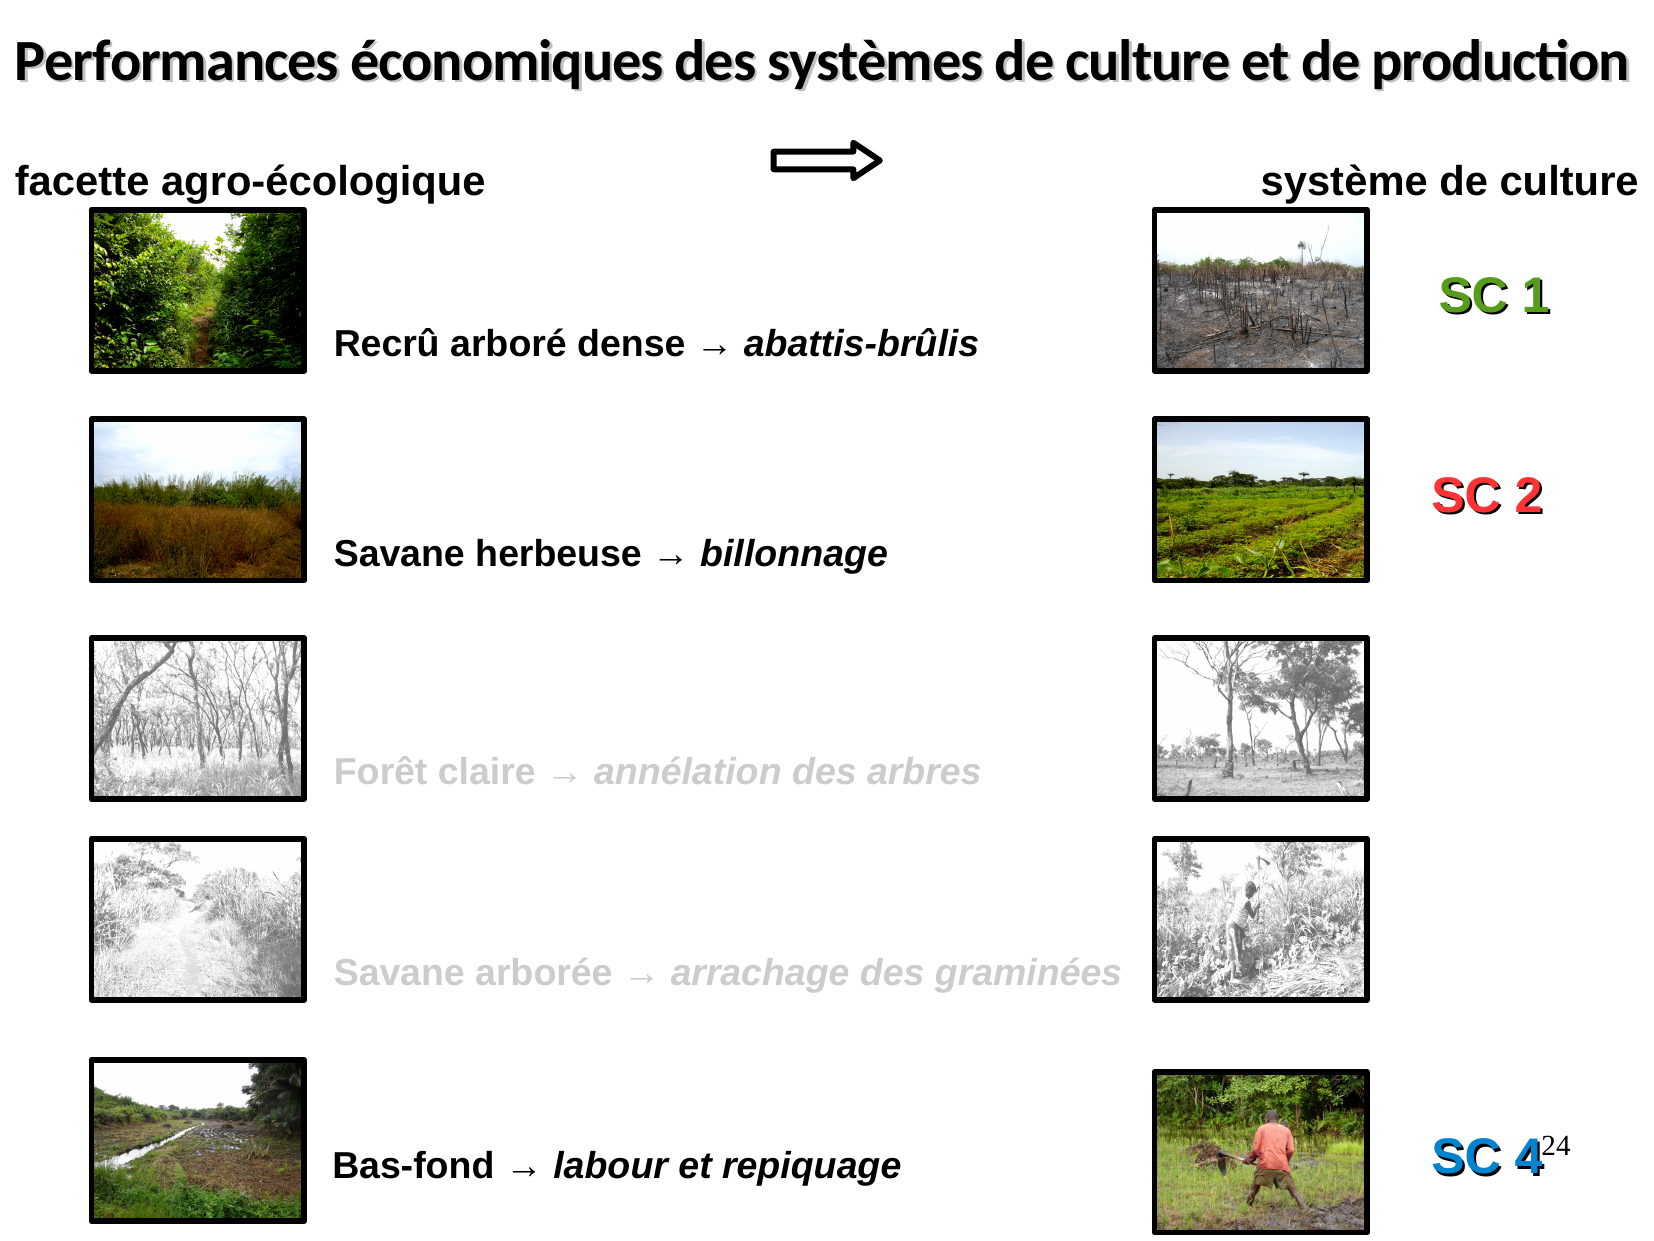

Performances économiques des systèmes de culture et de production
facette agro-écologique
système de culture
SC 1
Recrû arboré dense → abattis-brûlis
SC 2
Savane herbeuse → billonnage
Forêt claire → annélation des arbres
Savane arborée → arrachage des graminées
Bas-fond → labour et repiquage
SC 4
24